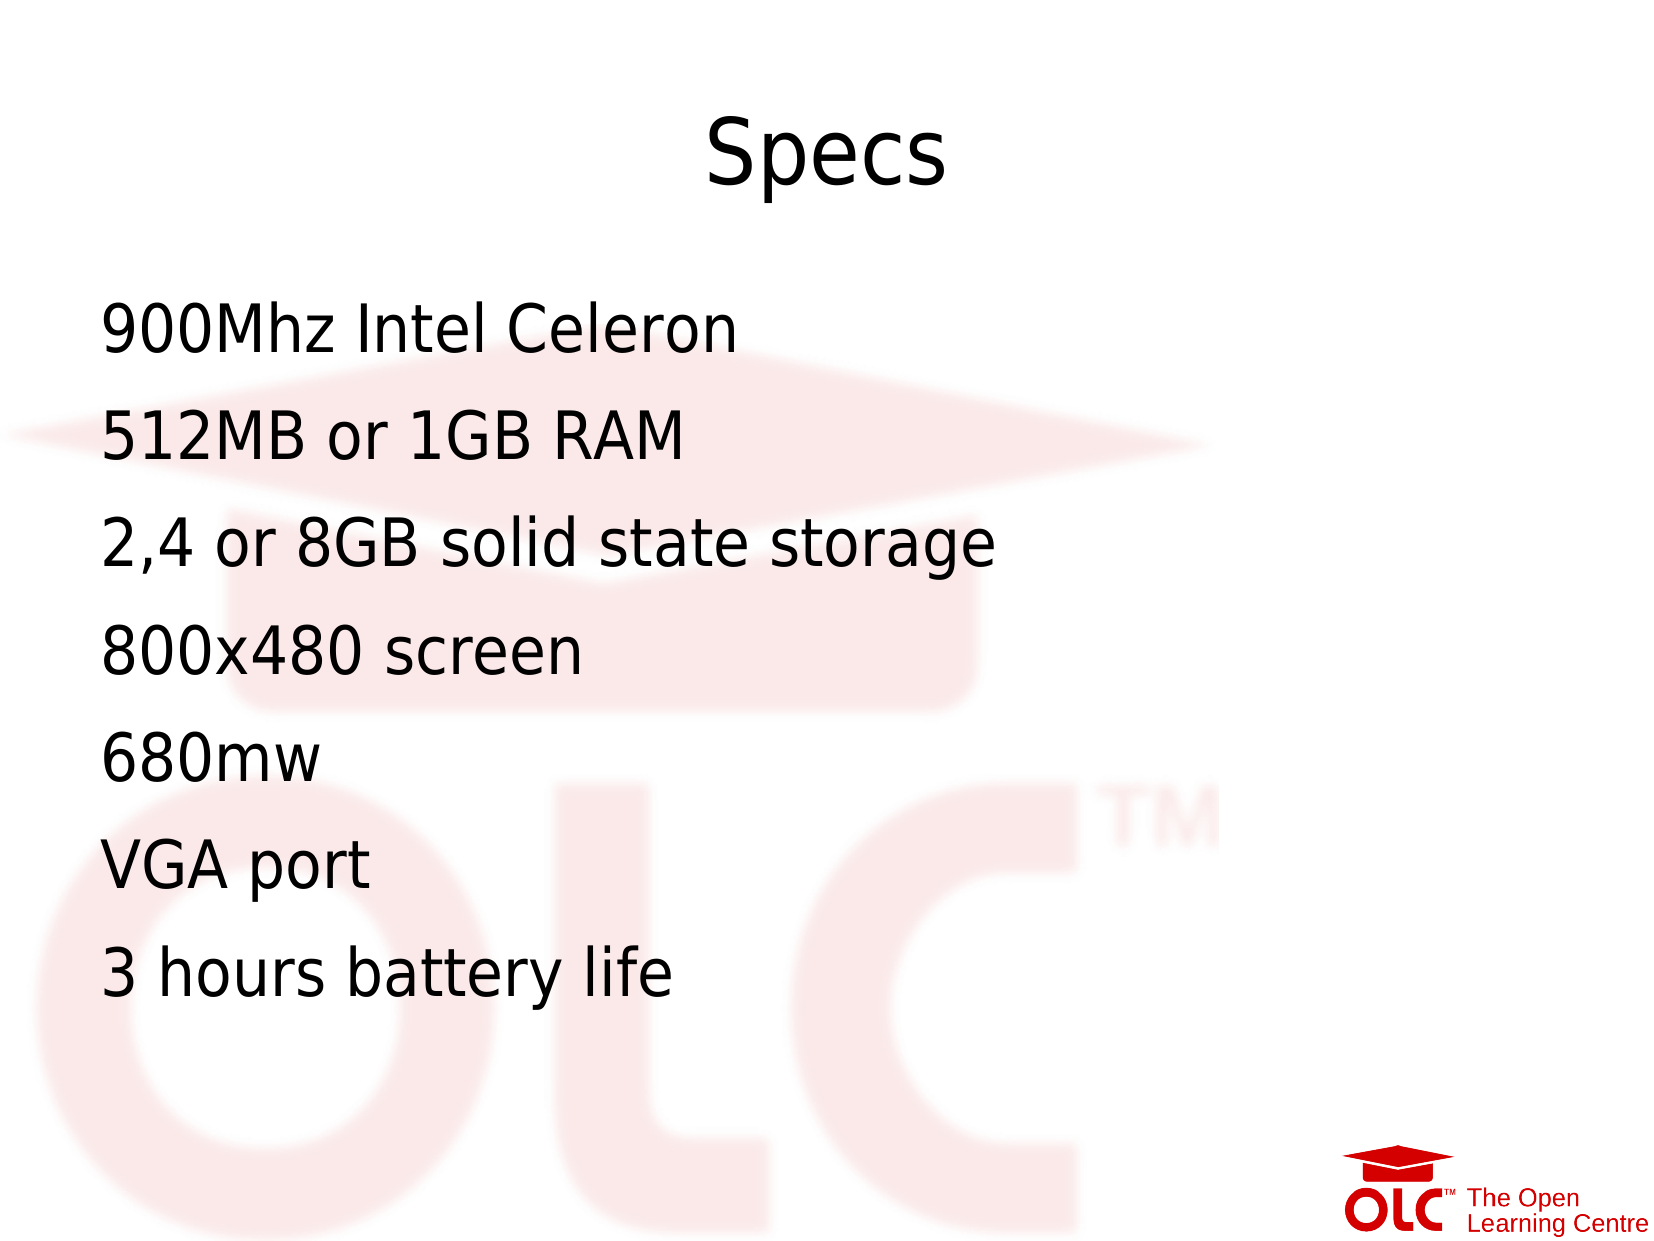

# Specs
900Mhz Intel Celeron
512MB or 1GB RAM
2,4 or 8GB solid state storage
800x480 screen
680mw
VGA port
3 hours battery life